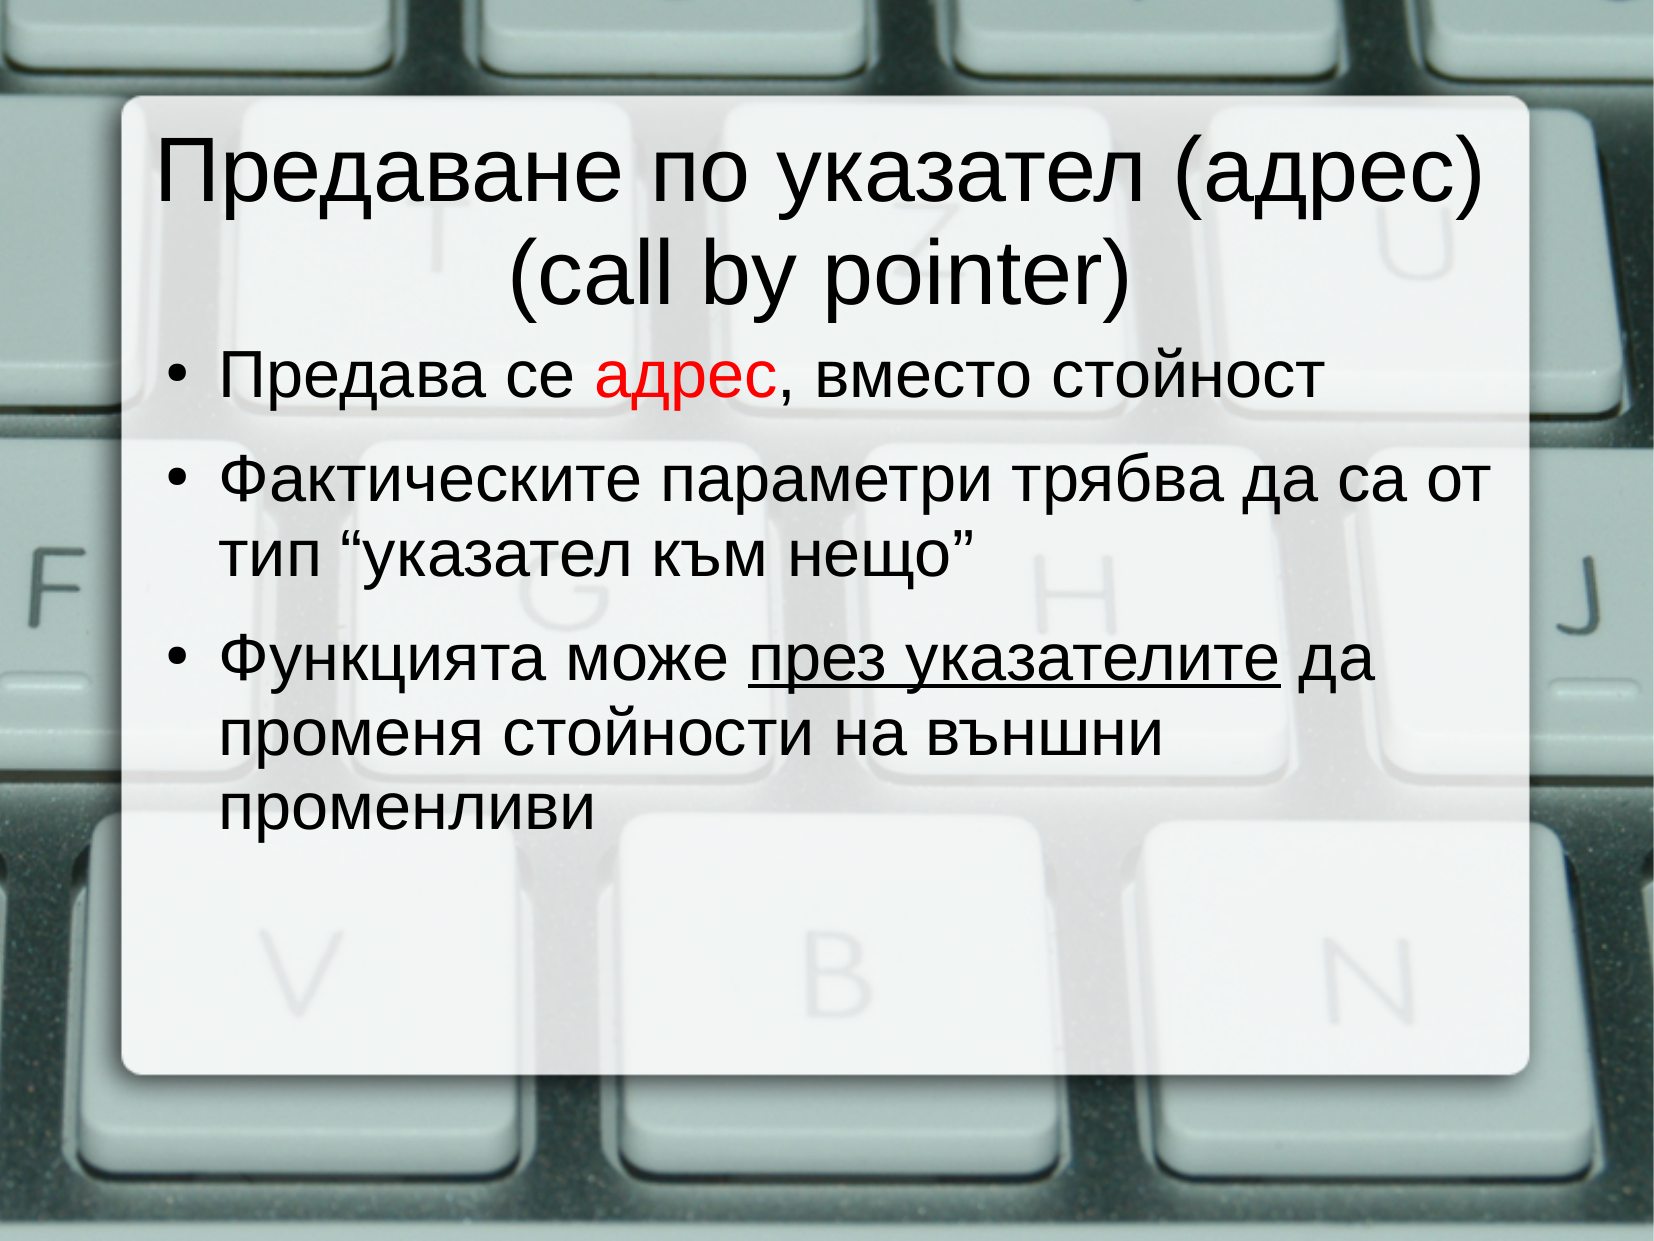

# Предаване по указател (адрес) (call by pointer)
Предава се адрес, вместо стойност
Фактическите параметри трябва да са от тип “указател към нещо”
Функцията може през указателите да променя стойности на външни променливи